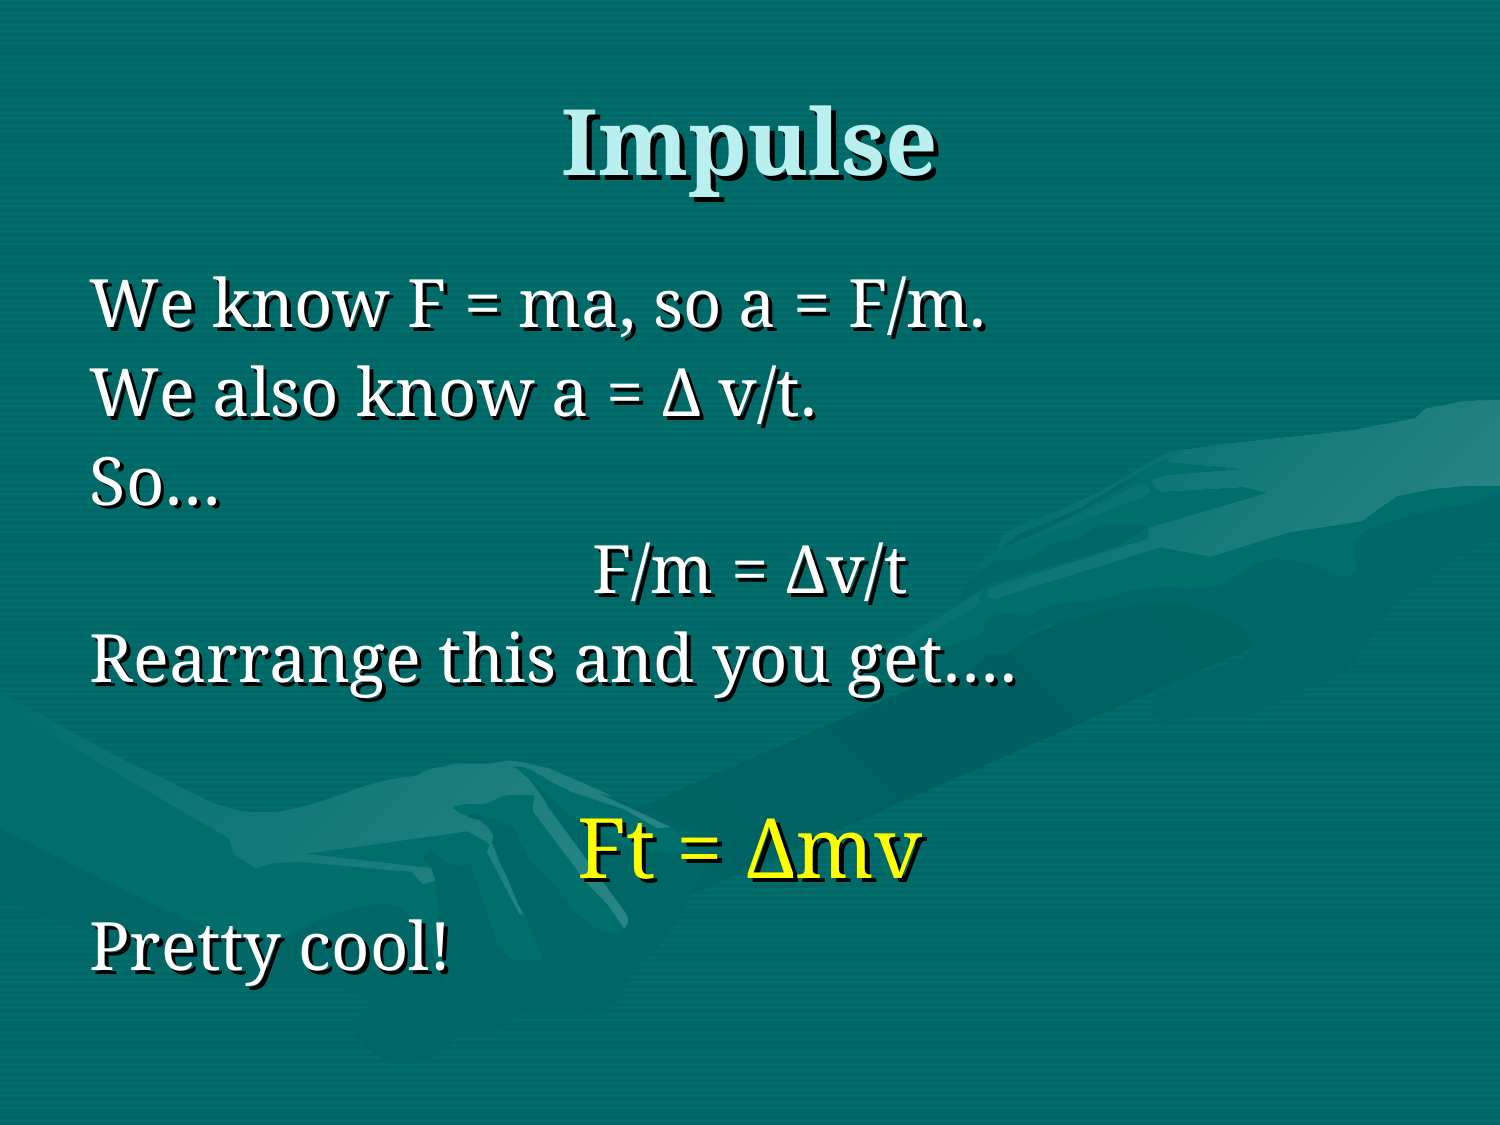

# Impulse
We know F = ma, so a = F/m.
We also know a = Δ v/t.
So…
F/m = Δv/t
Rearrange this and you get….
Ft = Δmv
Pretty cool!